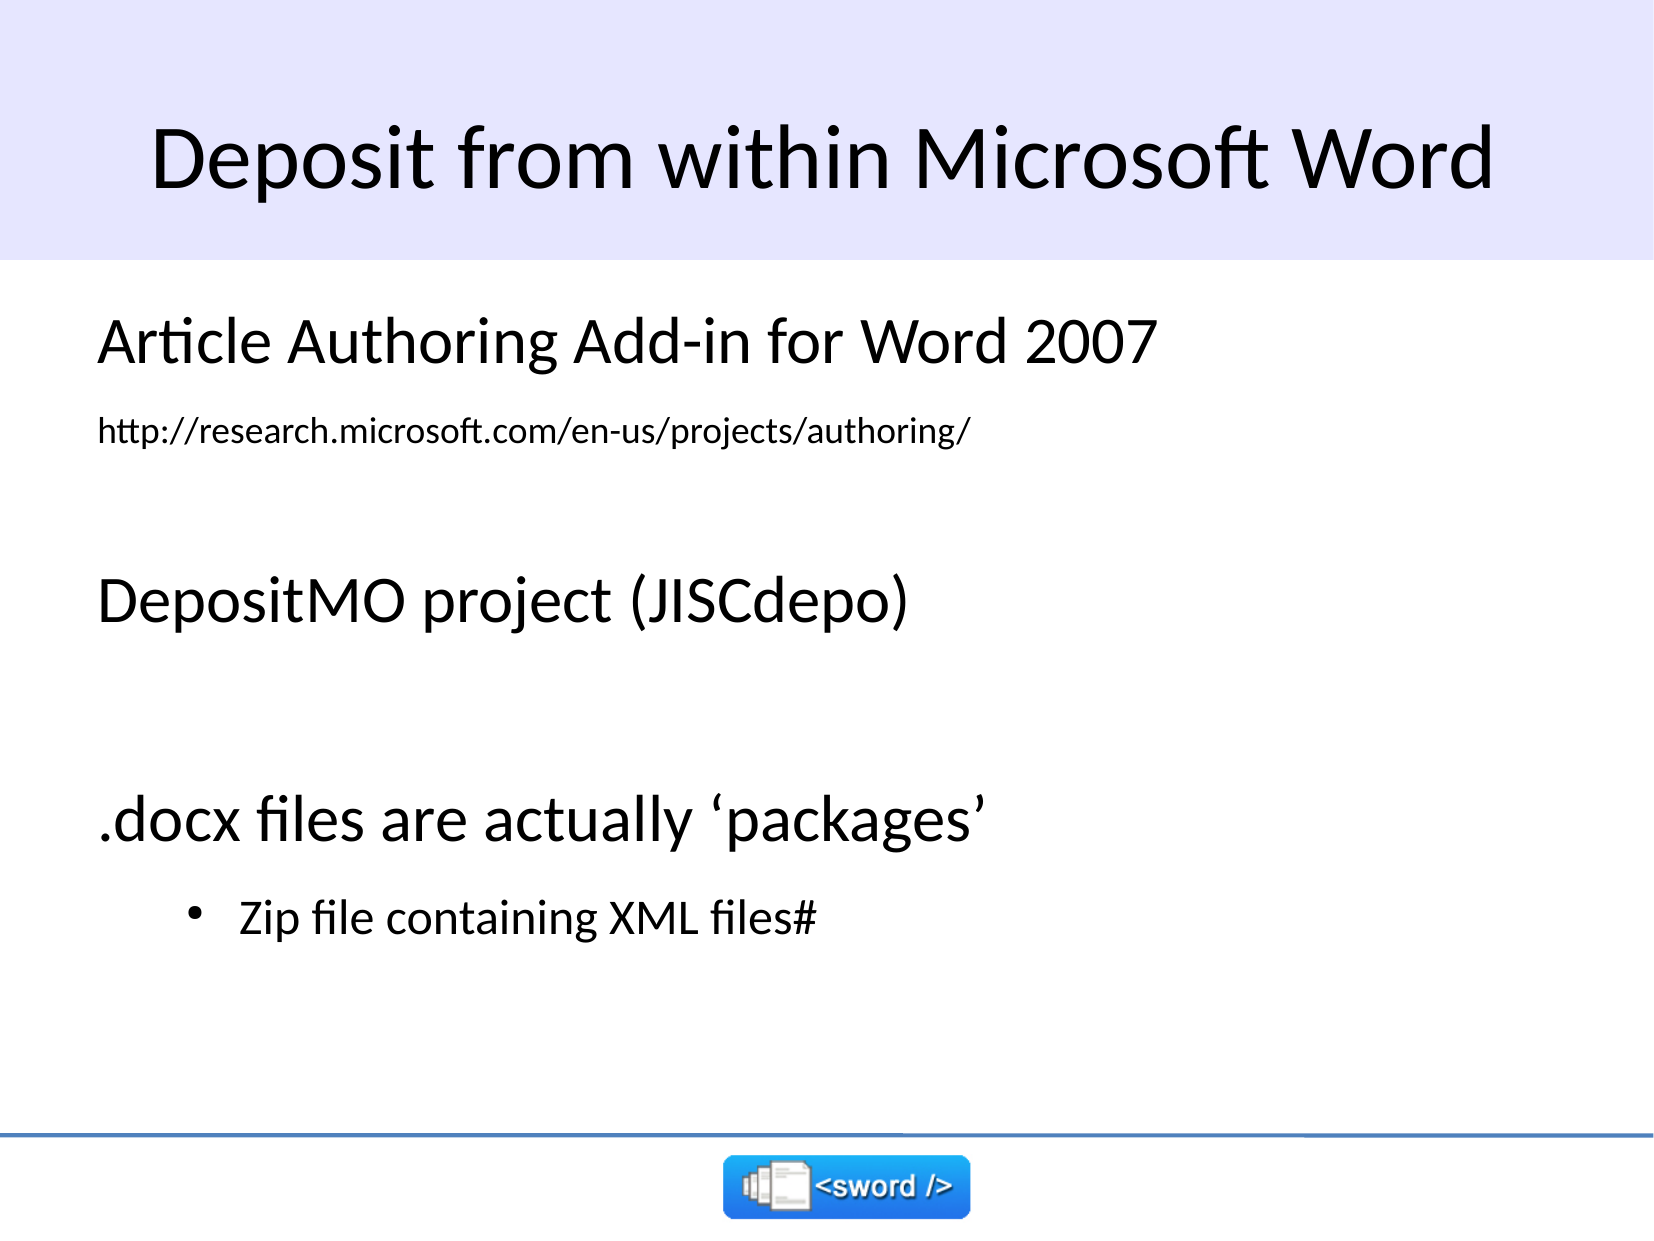

Deposit from within Microsoft Word
# Article Authoring Add-in for Word 2007
http://research.microsoft.com/en-us/projects/authoring/
DepositMO project (JISCdepo)
.docx files are actually ‘packages’
Zip file containing XML files#